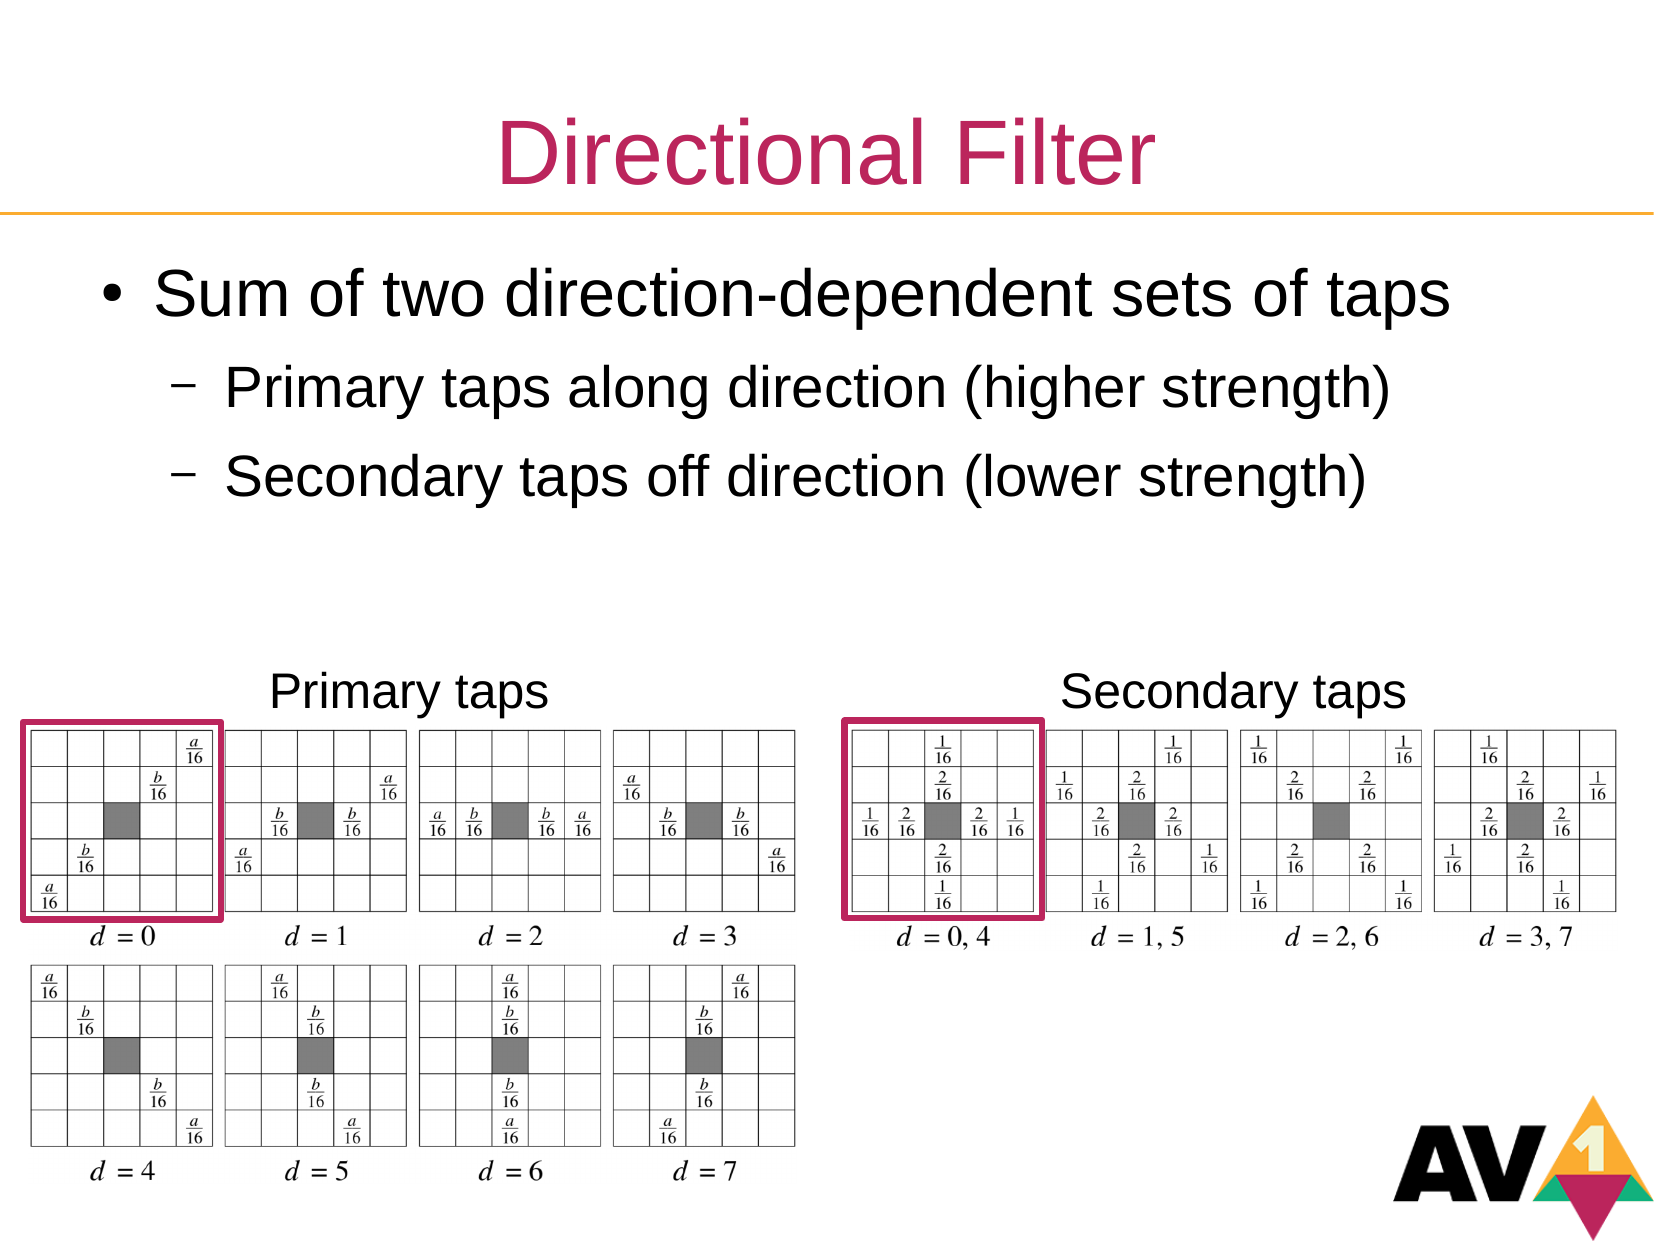

# Directional Filter
Sum of two direction-dependent sets of taps
Primary taps along direction (higher strength)
Secondary taps off direction (lower strength)
Primary taps
Secondary taps